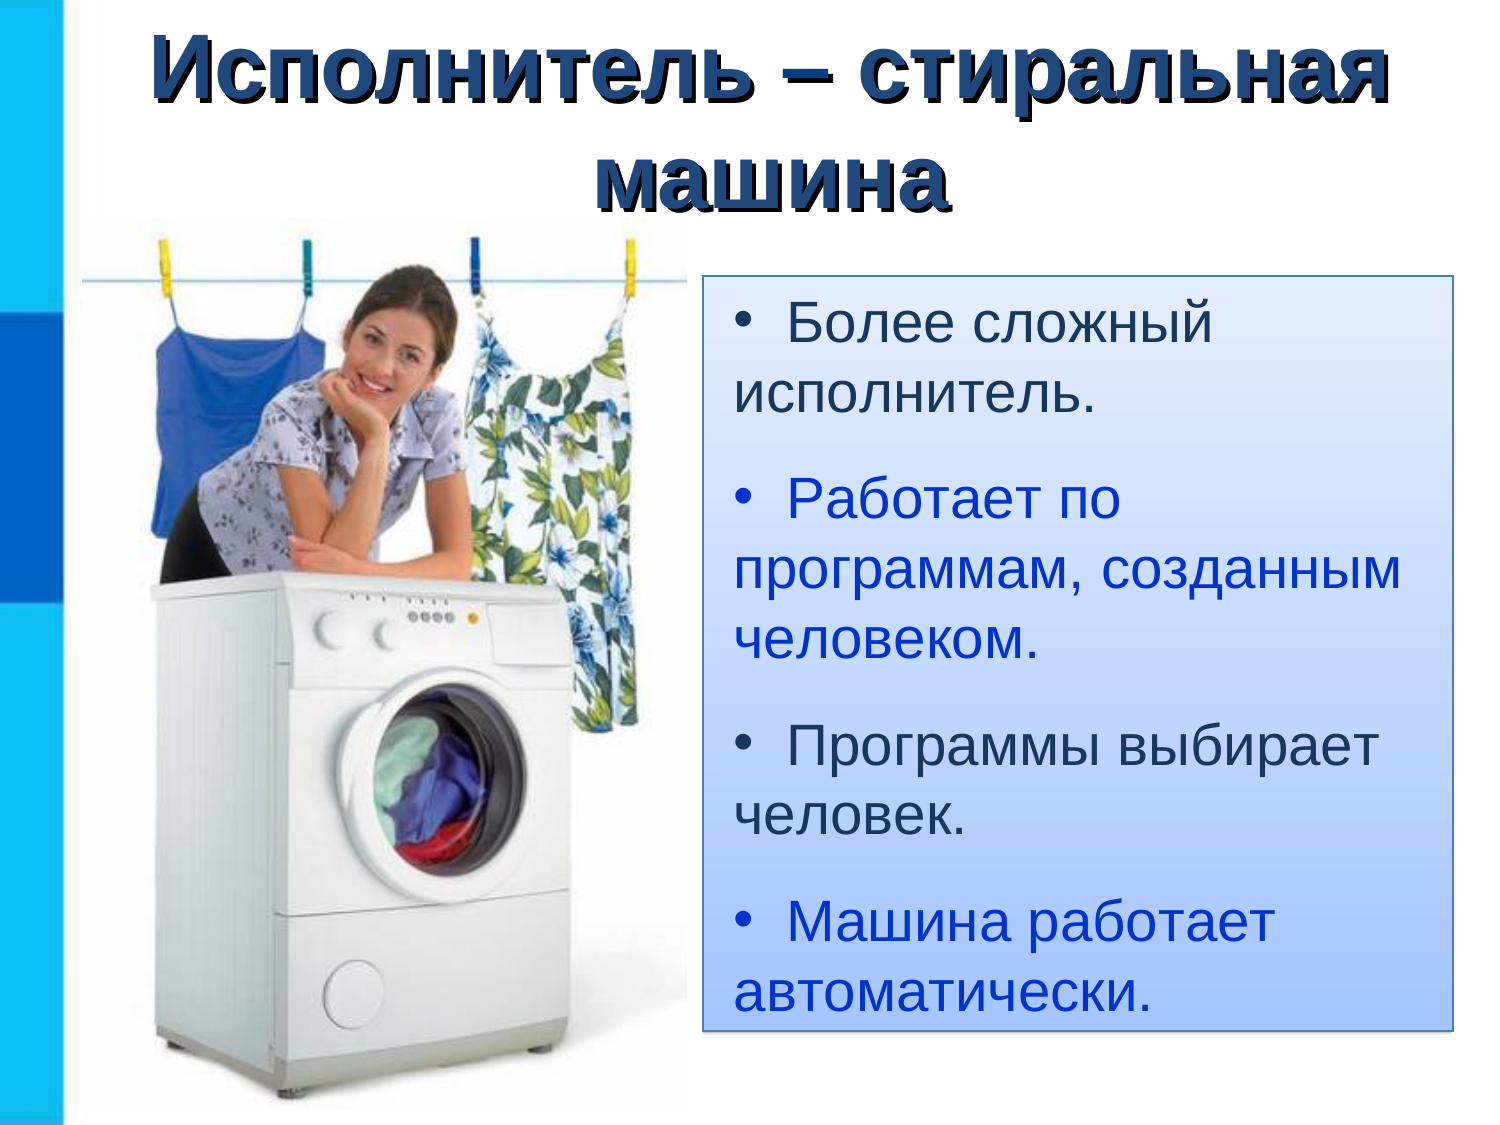

# Исполнитель – стиральная машина
 Более сложный исполнитель.
 Работает по программам, созданным человеком.
 Программы выбирает человек.
 Машина работает автоматически.